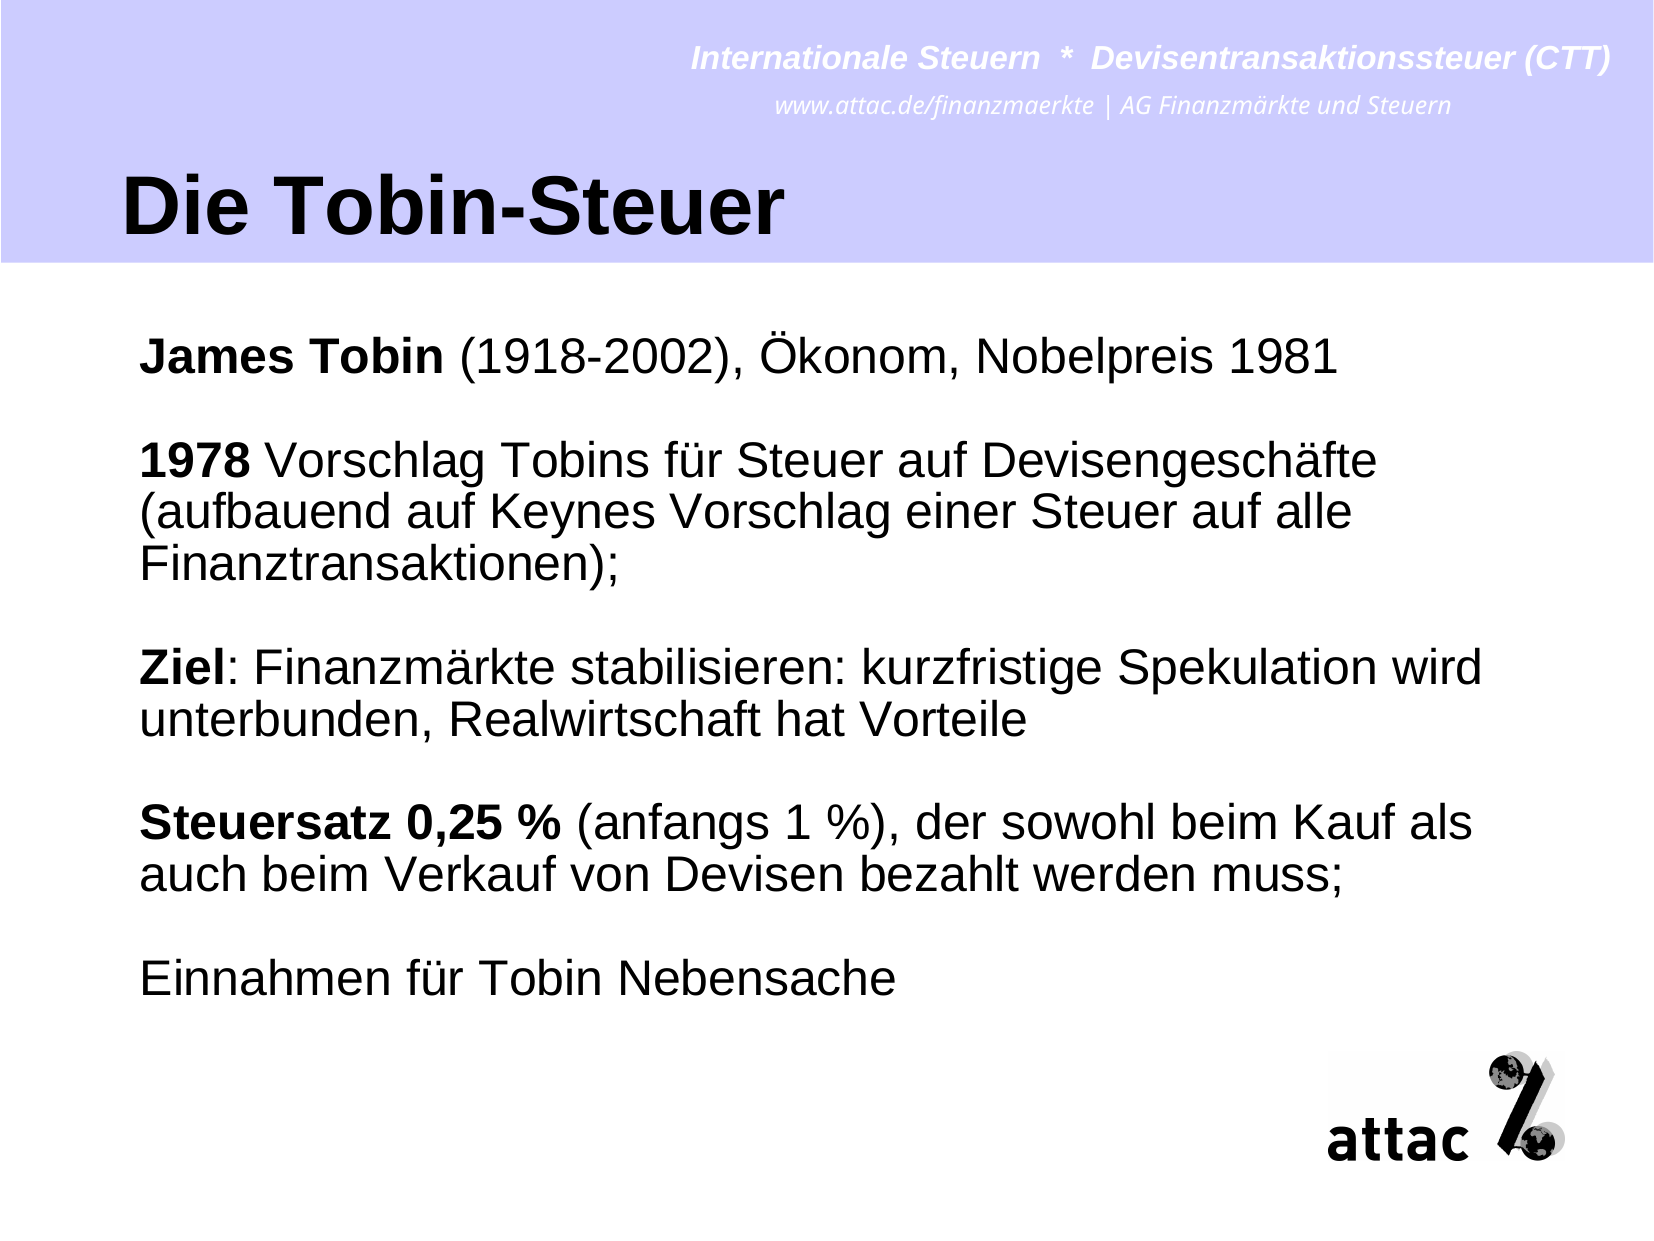

Internationale Steuern * Devisentransaktionssteuer (CTT)
www.attac.de/finanzmaerkte | AG Finanzmärkte und Steuern
Die Tobin-Steuer
James Tobin (1918-2002), Ökonom, Nobelpreis 1981
1978 Vorschlag Tobins für Steuer auf Devisengeschäfte (aufbauend auf Keynes Vorschlag einer Steuer auf alle Finanztransaktionen);
Ziel: Finanzmärkte stabilisieren: kurzfristige Spekulation wird unterbunden, Realwirtschaft hat Vorteile
Steuersatz 0,25 % (anfangs 1 %), der sowohl beim Kauf als auch beim Verkauf von Devisen bezahlt werden muss;
Einnahmen für Tobin Nebensache